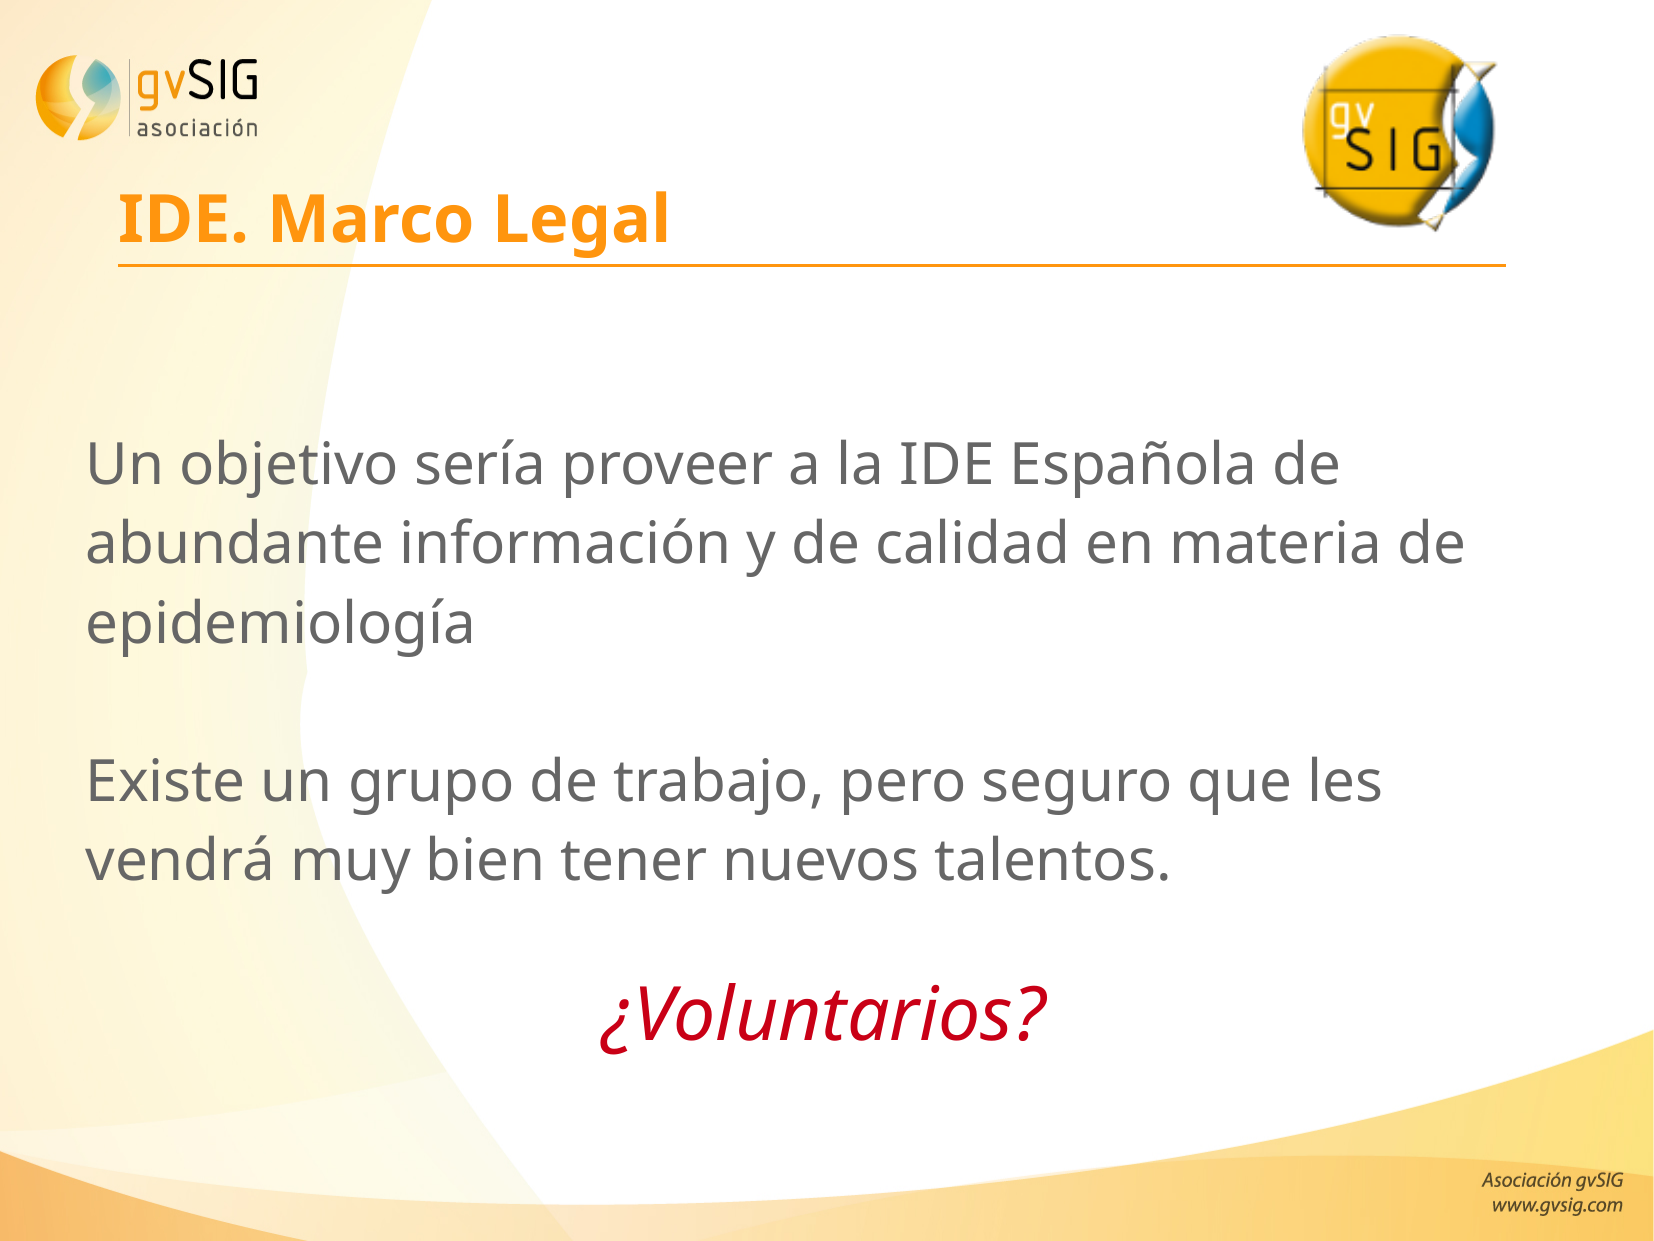

IDE. Marco Legal
Un objetivo sería proveer a la IDE Española de abundante información y de calidad en materia de epidemiología
Existe un grupo de trabajo, pero seguro que les vendrá muy bien tener nuevos talentos.
¿Voluntarios?